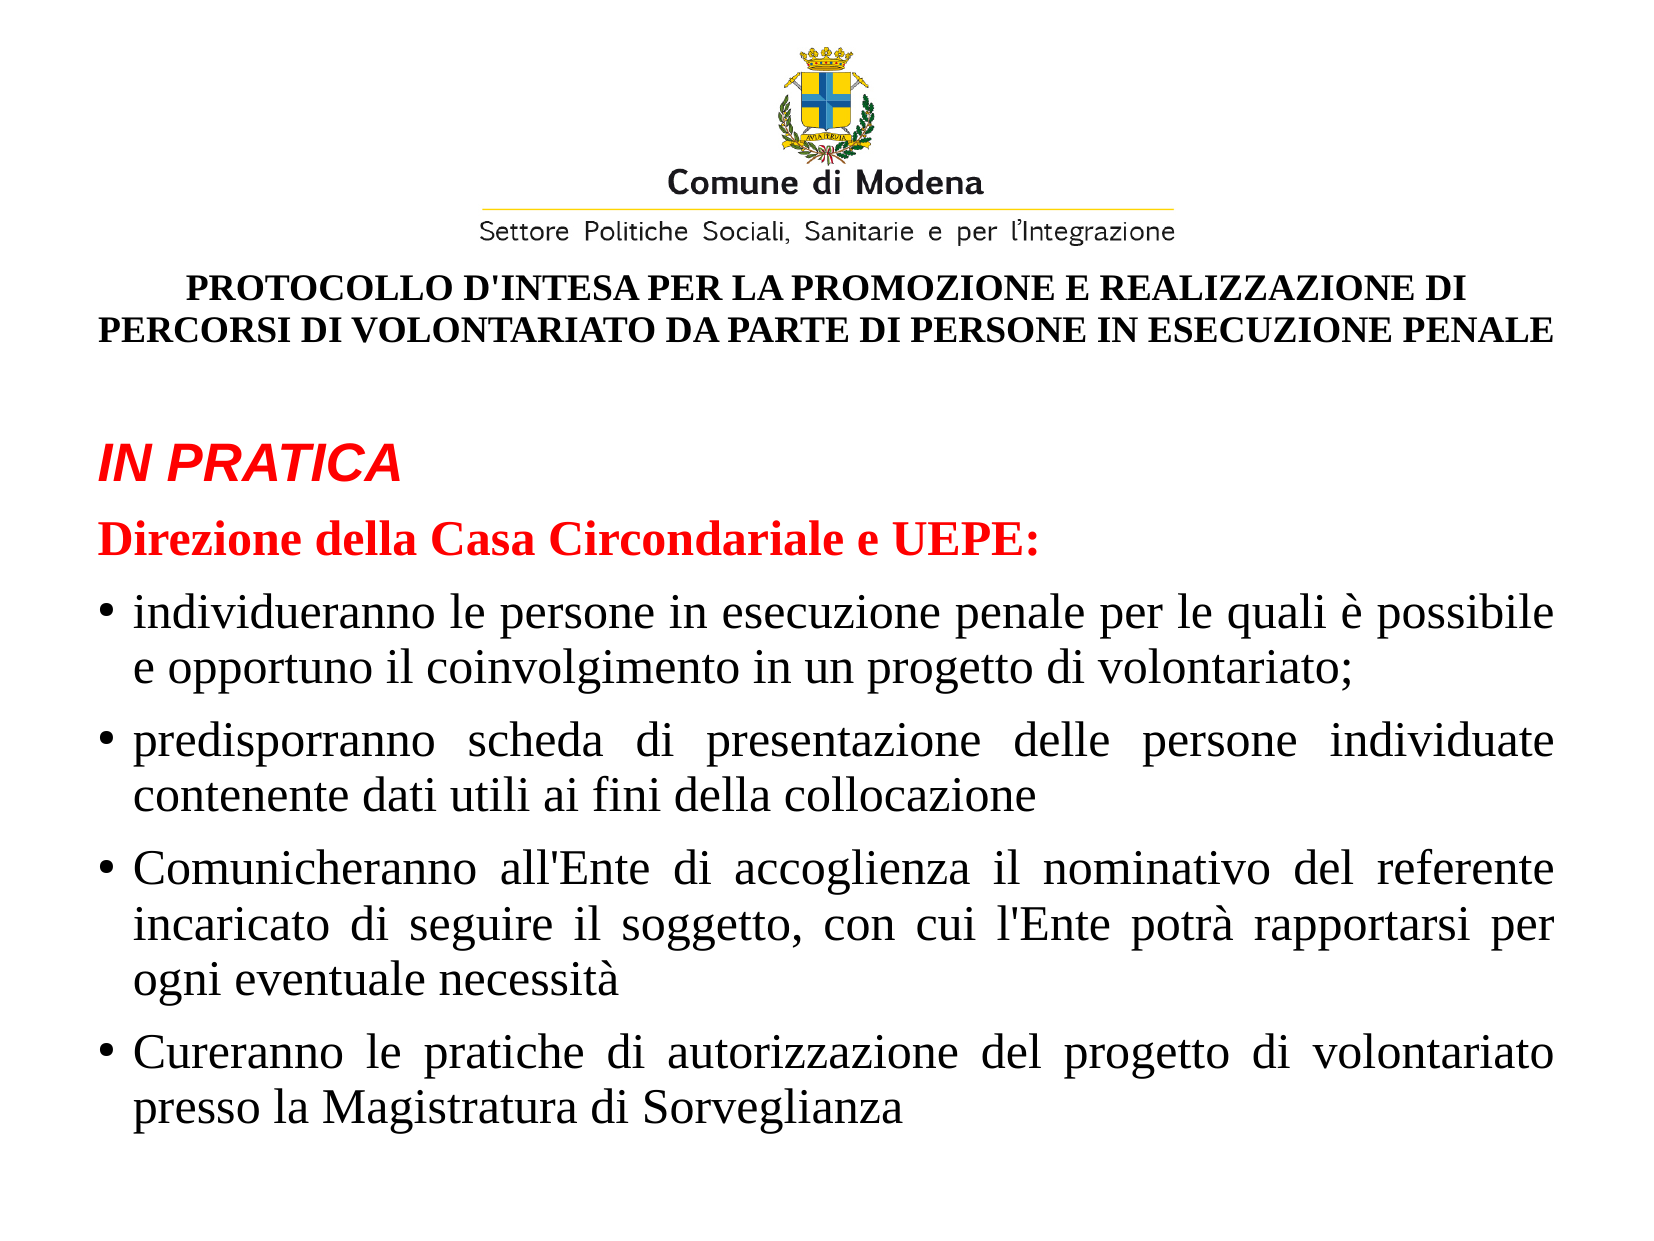

PROTOCOLLO D'INTESA PER LA PROMOZIONE E REALIZZAZIONE DI PERCORSI DI VOLONTARIATO DA PARTE DI PERSONE IN ESECUZIONE PENALE
IN PRATICA
Direzione della Casa Circondariale e UEPE:
individueranno le persone in esecuzione penale per le quali è possibile e opportuno il coinvolgimento in un progetto di volontariato;
predisporranno scheda di presentazione delle persone individuate contenente dati utili ai fini della collocazione
Comunicheranno all'Ente di accoglienza il nominativo del referente incaricato di seguire il soggetto, con cui l'Ente potrà rapportarsi per ogni eventuale necessità
Cureranno le pratiche di autorizzazione del progetto di volontariato presso la Magistratura di Sorveglianza